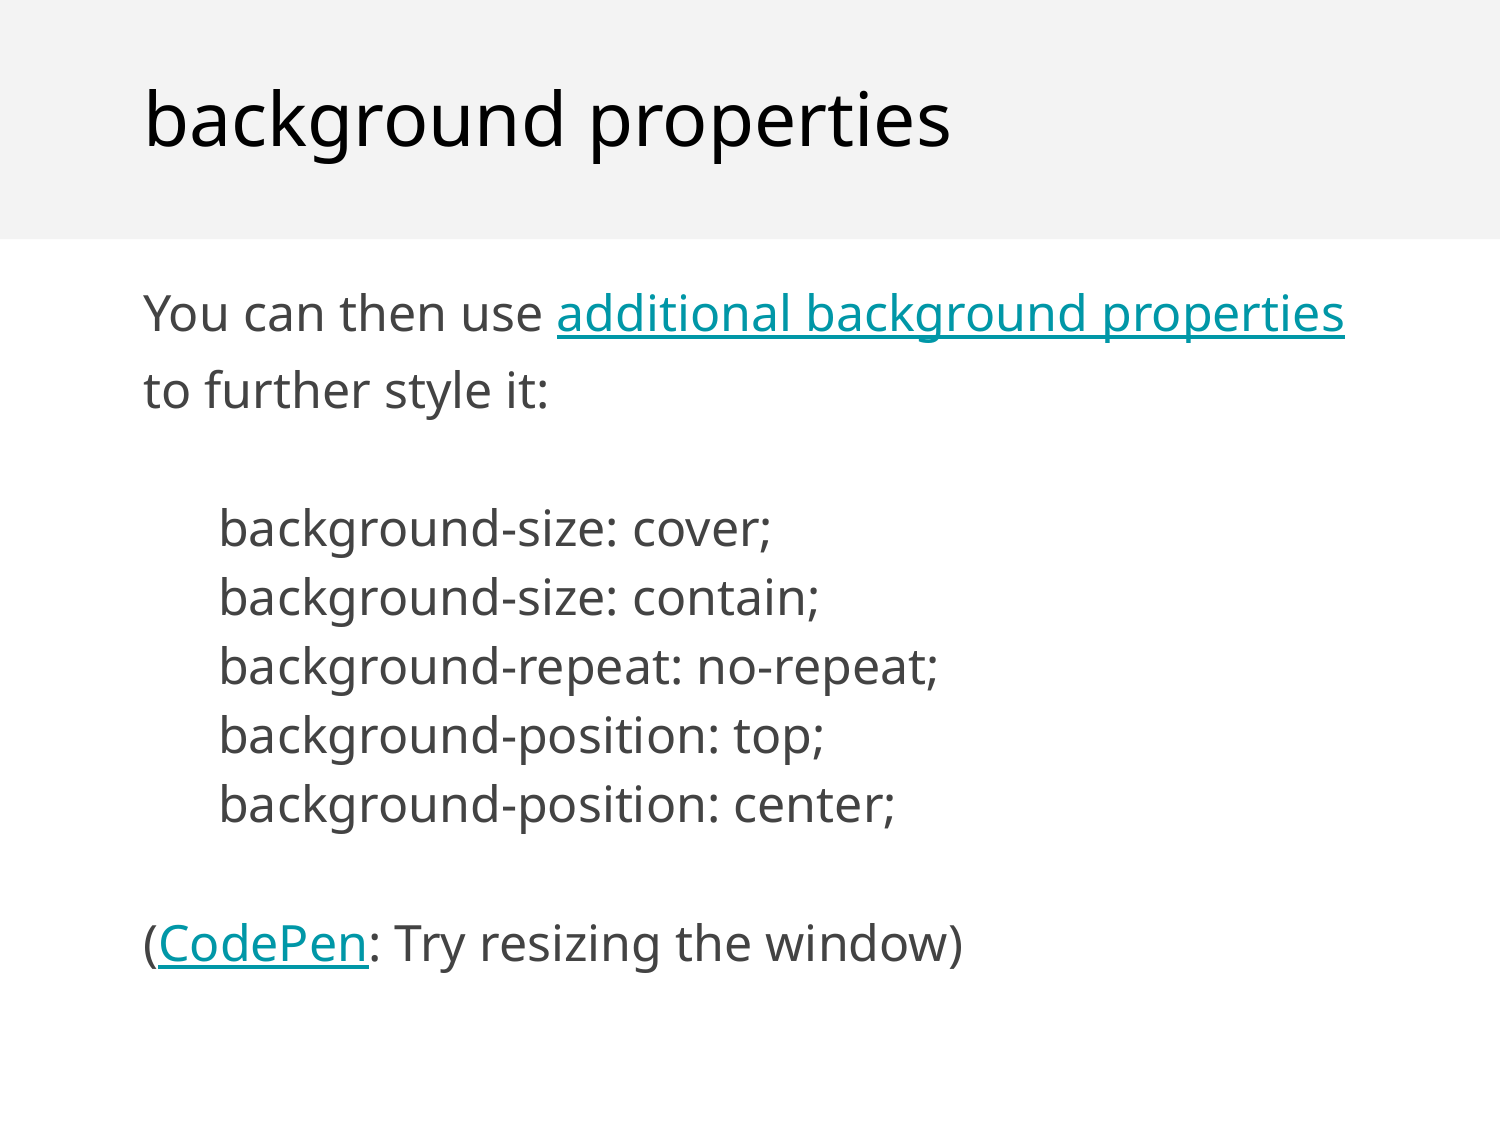

# background properties
You can then use additional background properties to further style it:
background-size: cover;
background-size: contain;
	background-repeat: no-repeat;
background-position: top;
background-position: center;
(CodePen: Try resizing the window)